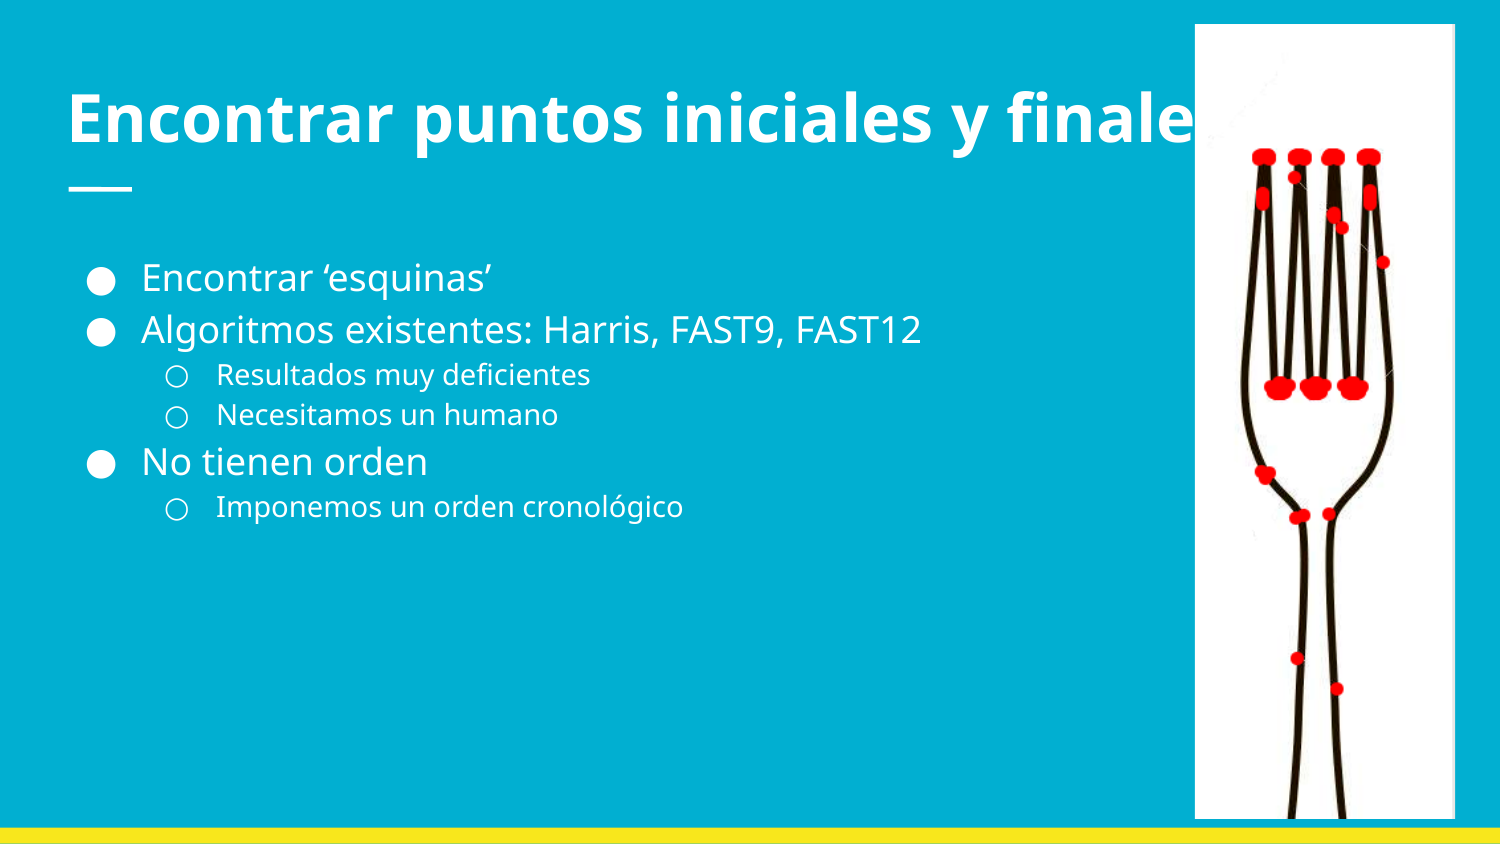

# Encontrar puntos iniciales y finales
Encontrar ‘esquinas’
Algoritmos existentes: Harris, FAST9, FAST12
Resultados muy deficientes
Necesitamos un humano
No tienen orden
Imponemos un orden cronológico